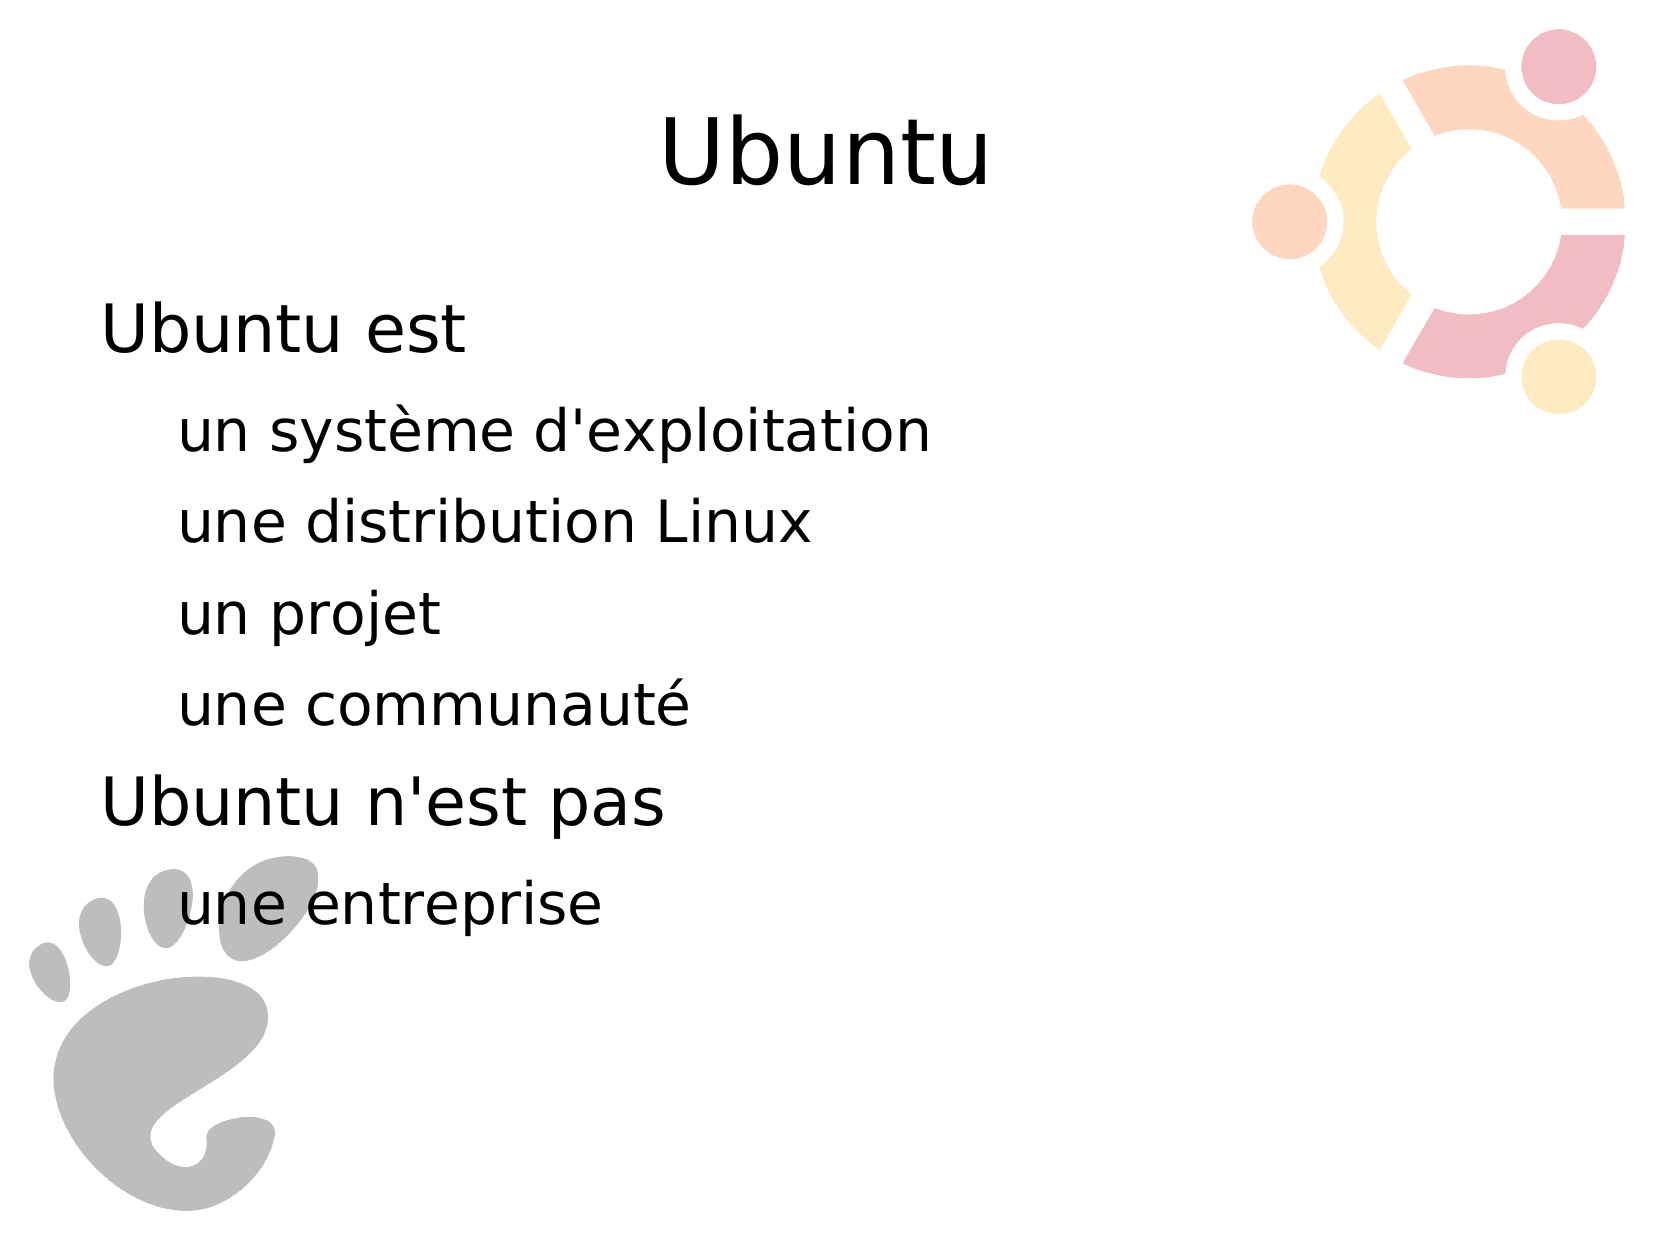

# Ubuntu
Ubuntu est
un système d'exploitation
une distribution Linux
un projet
une communauté
Ubuntu n'est pas
une entreprise